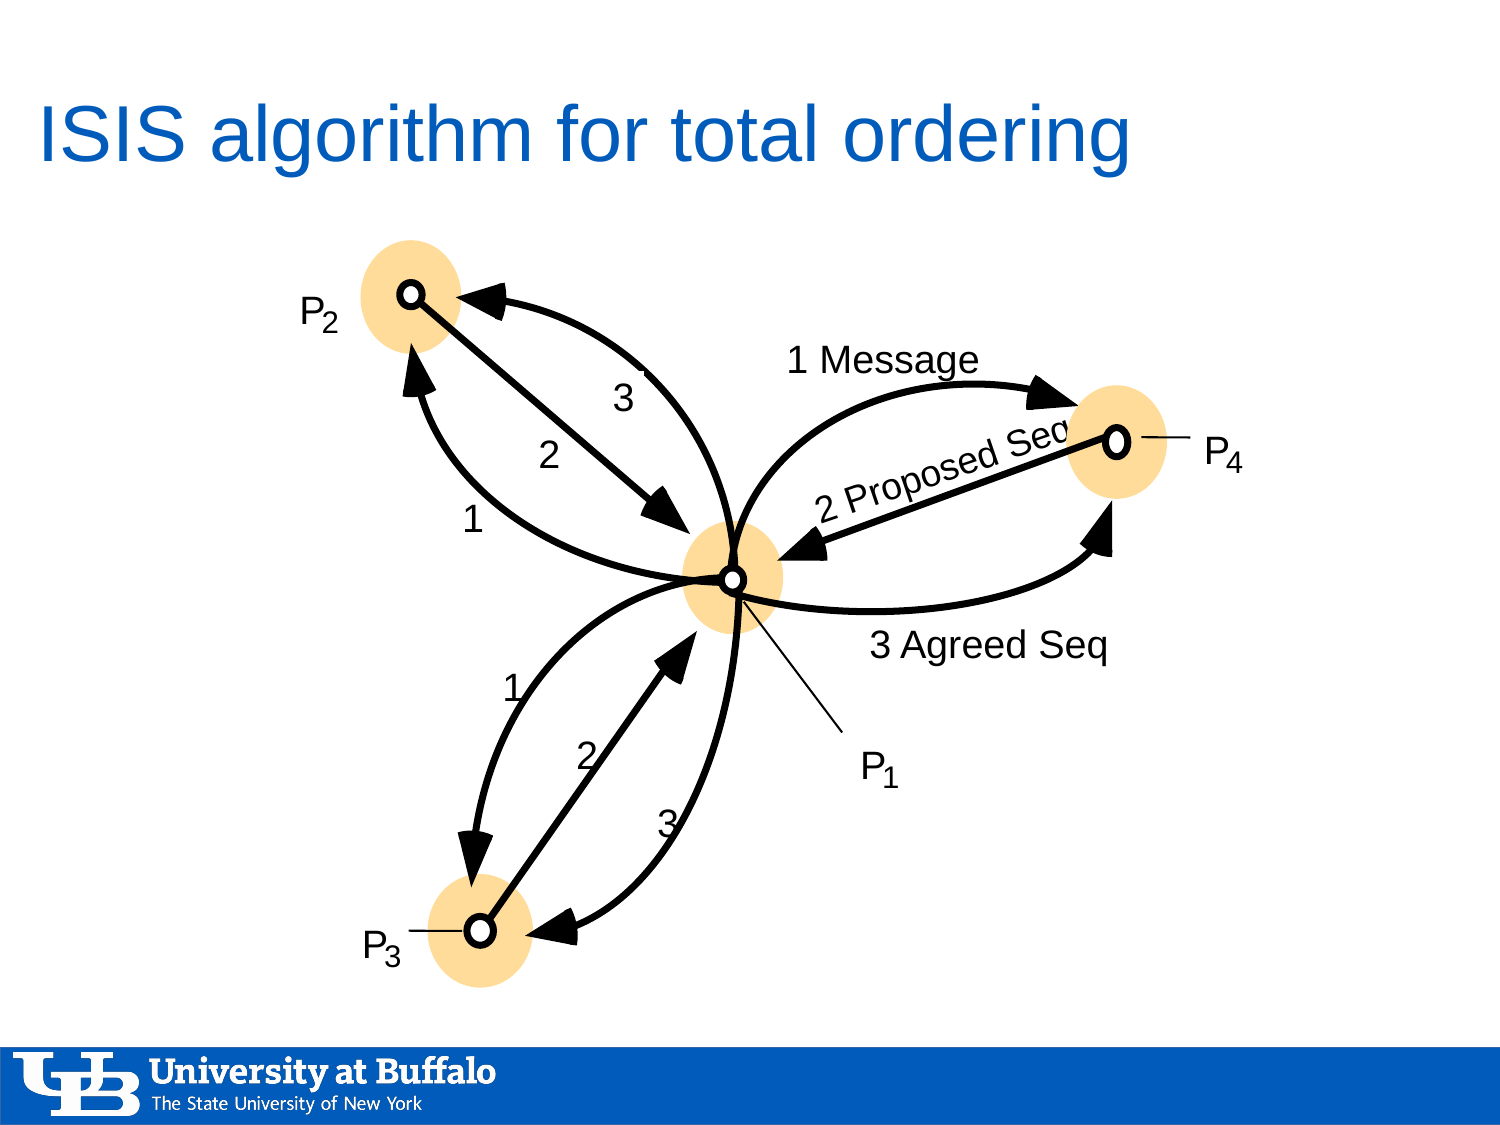

# ISIS algorithm for total ordering
P
2
1 Message
3
P
2
4
2 Proposed Seq
1
3 Agreed Seq
1
2
P
1
3
P
3